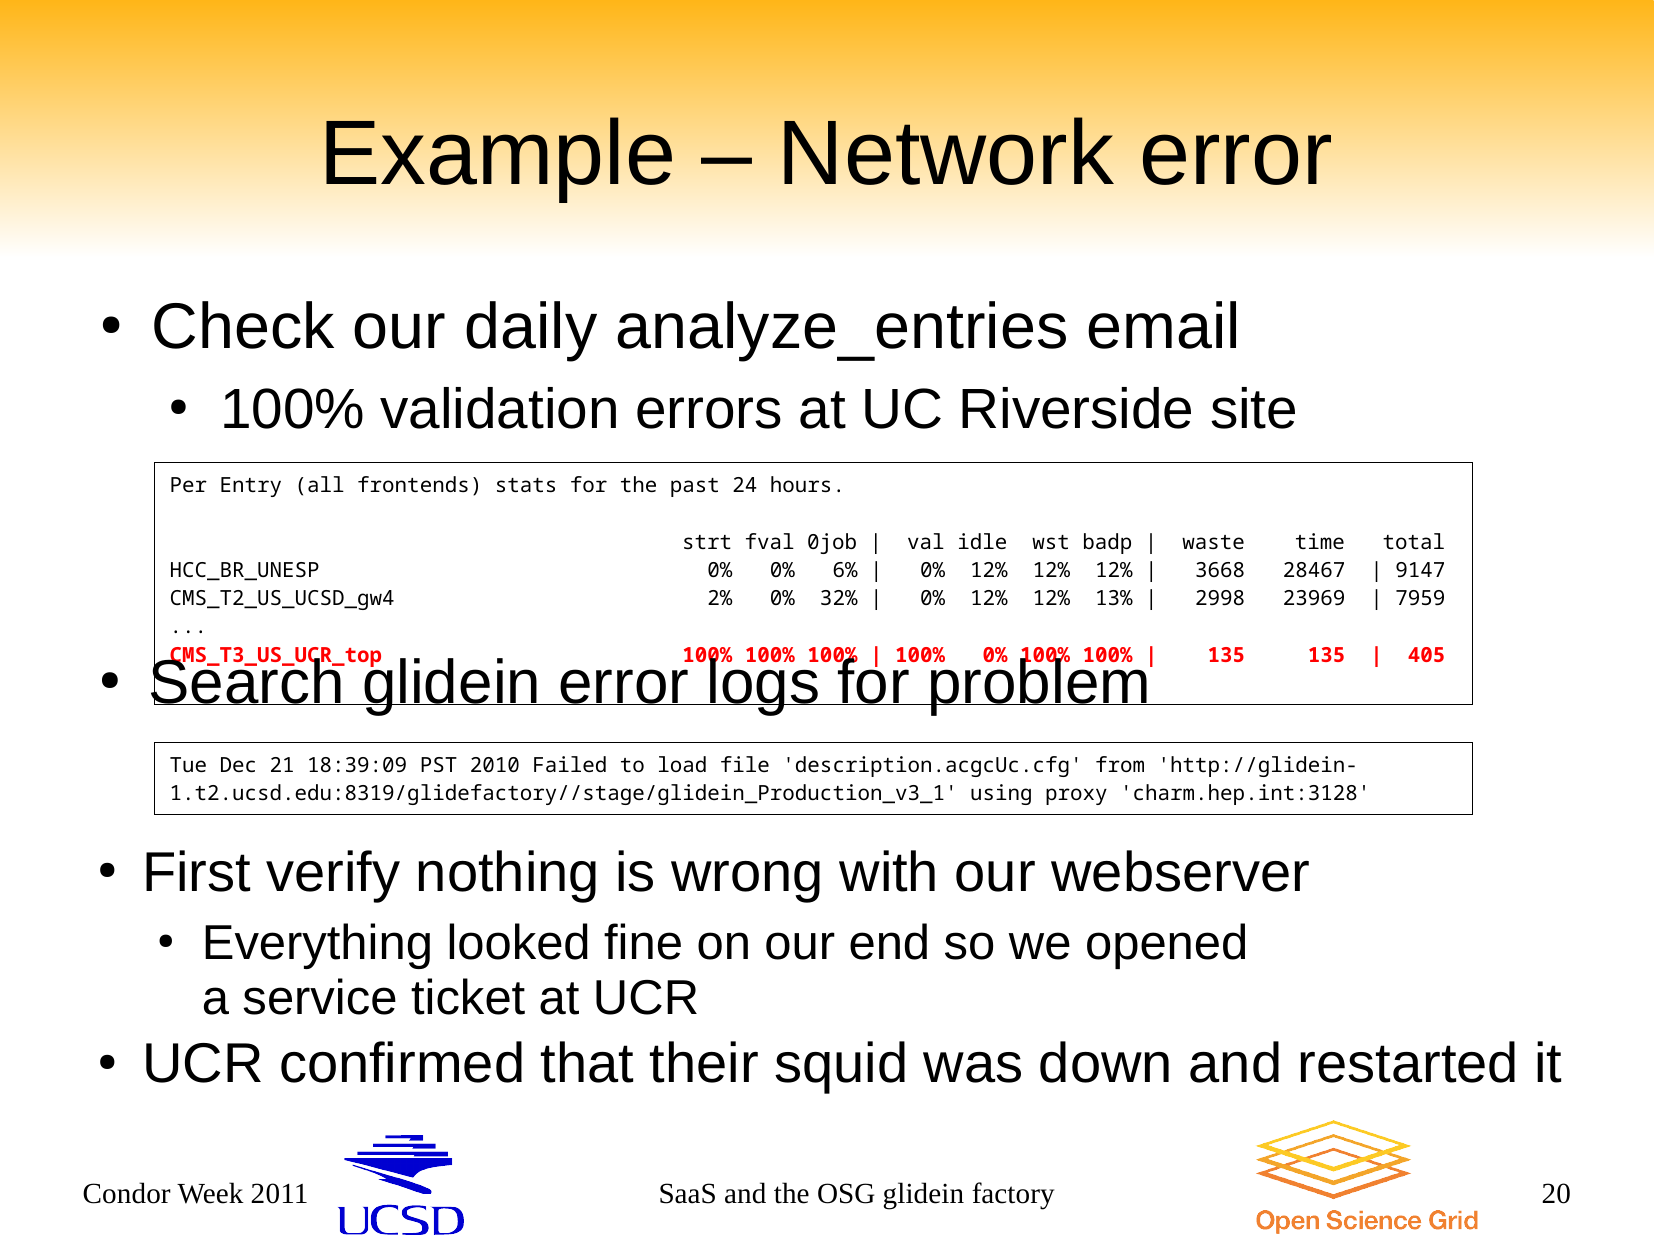

# Example – Network error
Check our daily analyze_entries email
100% validation errors at UC Riverside site
Per Entry (all frontends) stats for the past 24 hours.
 strt fval 0job | val idle wst badp | waste time total
HCC_BR_UNESP 0% 0% 6% | 0% 12% 12% 12% | 3668 28467 | 9147
CMS_T2_US_UCSD_gw4 2% 0% 32% | 0% 12% 12% 13% | 2998 23969 | 7959
...
CMS_T3_US_UCR_top 100% 100% 100% | 100% 0% 100% 100% | 135 135 | 405
Search glidein error logs for problem
Tue Dec 21 18:39:09 PST 2010 Failed to load file 'description.acgcUc.cfg' from 'http://glidein-1.t2.ucsd.edu:8319/glidefactory//stage/glidein_Production_v3_1' using proxy 'charm.hep.int:3128'
First verify nothing is wrong with our webserver
Everything looked fine on our end so we opened
a service ticket at UCR
UCR confirmed that their squid was down and restarted it
Condor Week 2011
SaaS and the OSG glidein factory
20